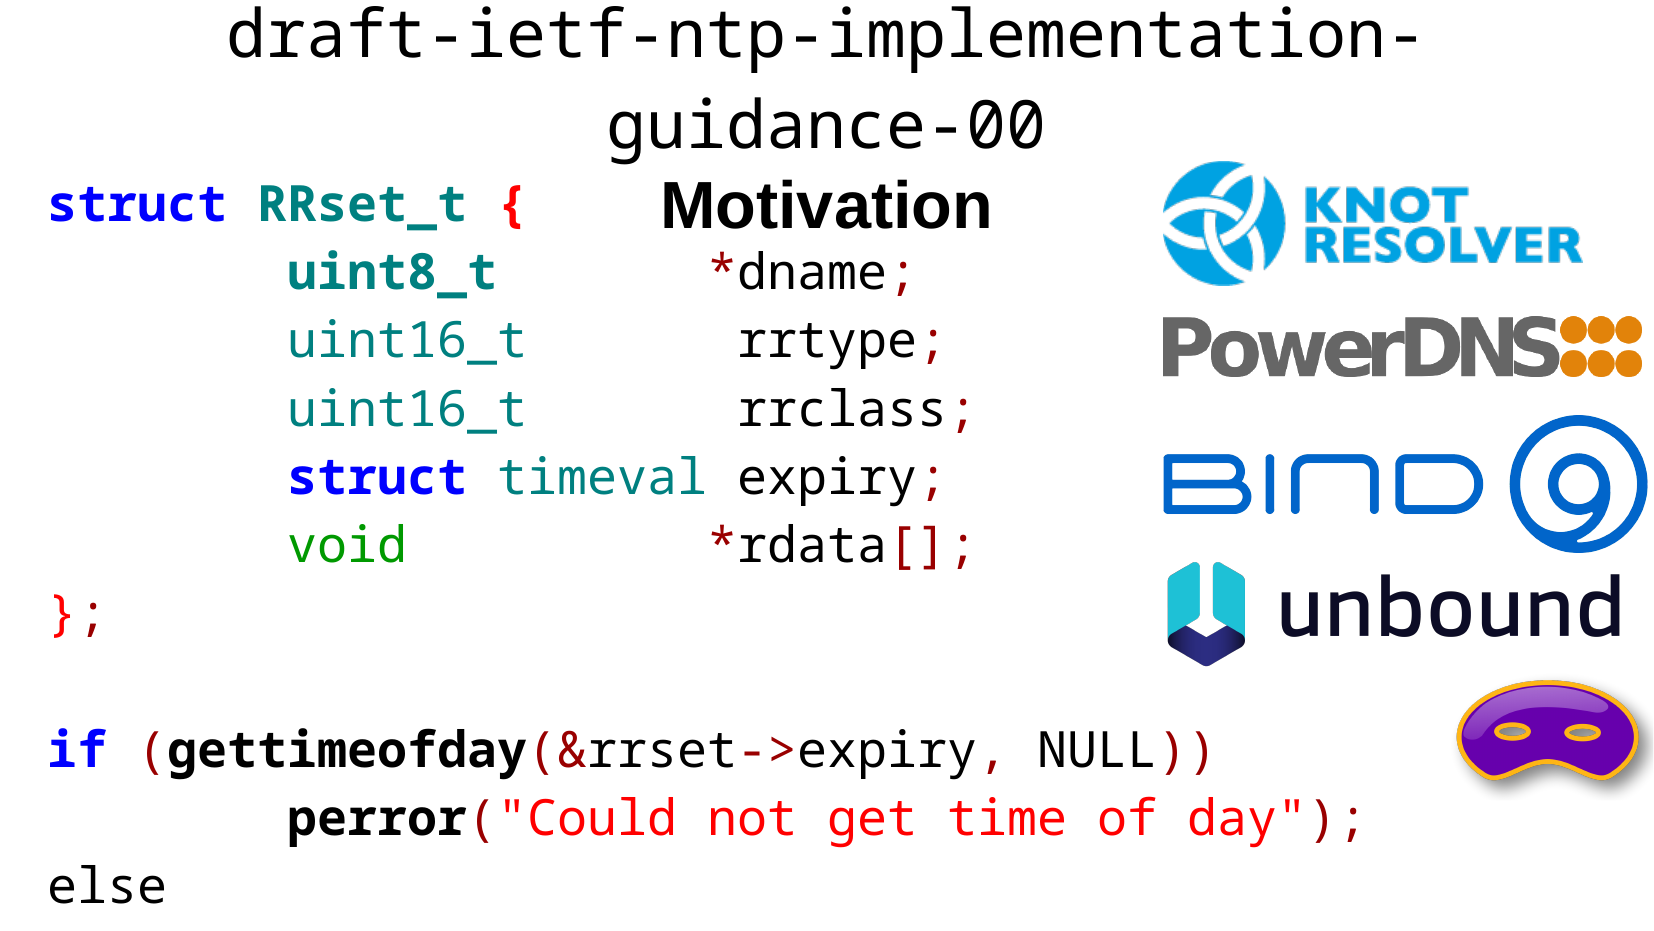

# draft-ietf-ntp-implementation-guidance-00 Motivation
struct RRset_t {
 uint8_t *dname;
 uint16_t rrtype;
 uint16_t rrclass;
 struct timeval expiry;
 void *rdata[];
};
if (gettimeofday(&rrset->expiry, NULL))
 perror("Could not get time of day");
else
 rrset->expiry.tv_sec += ttl;